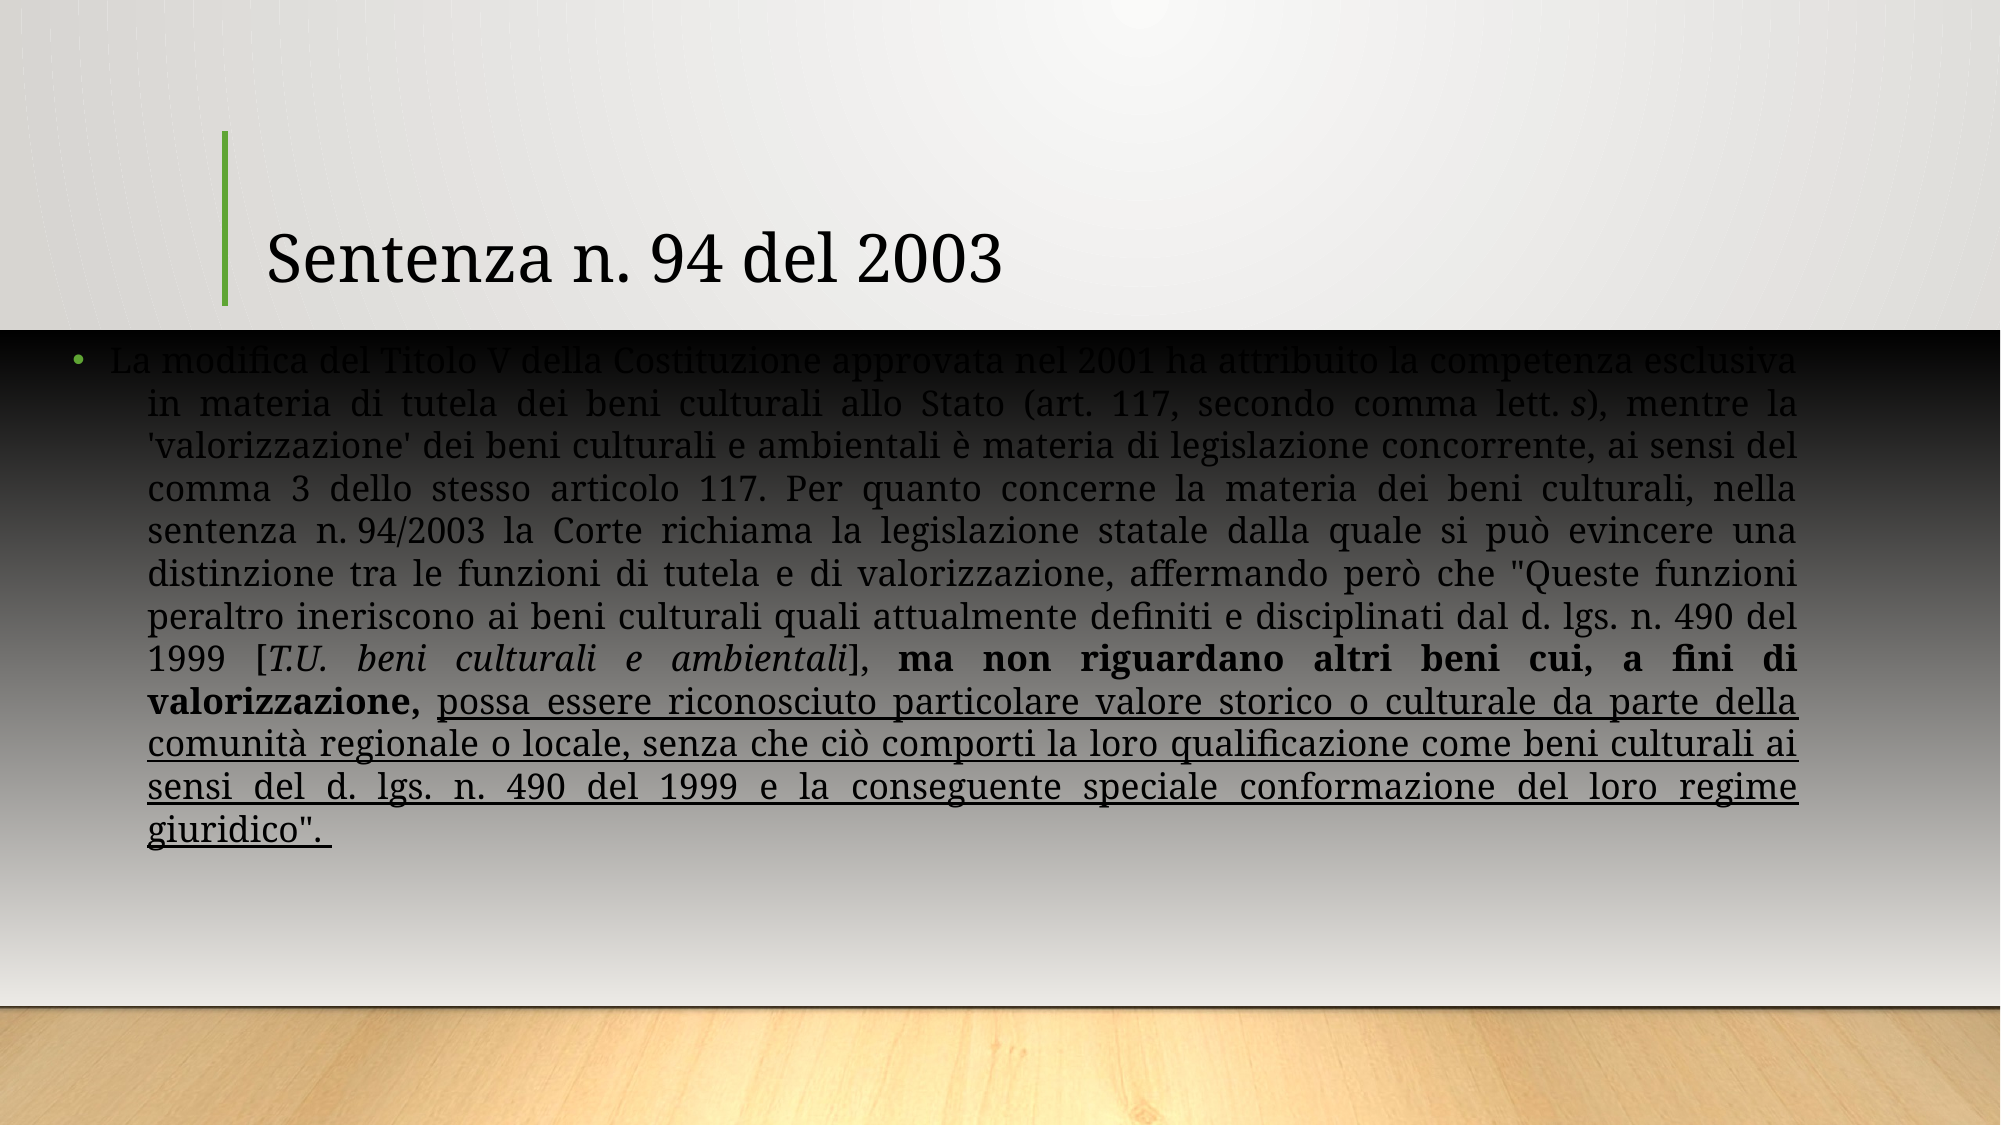

# Sentenza n. 94 del 2003
La modifica del Titolo V della Costituzione approvata nel 2001 ha attribuito la competenza esclusiva in materia di tutela dei beni culturali allo Stato (art. 117, secondo comma lett. s), mentre la 'valorizzazione' dei beni culturali e ambientali è materia di legislazione concorrente, ai sensi del comma 3 dello stesso articolo 117. Per quanto concerne la materia dei beni culturali, nella sentenza n. 94/2003 la Corte richiama la legislazione statale dalla quale si può evincere una distinzione tra le funzioni di tutela e di valorizzazione, affermando però che "Queste funzioni peraltro ineriscono ai beni culturali quali attualmente definiti e disciplinati dal d. lgs. n. 490 del 1999 [T.U. beni culturali e ambientali], ma non riguardano altri beni cui, a fini di valorizzazione, possa essere riconosciuto particolare valore storico o culturale da parte della comunità regionale o locale, senza che ciò comporti la loro qualificazione come beni culturali ai sensi del d. lgs. n. 490 del 1999 e la conseguente speciale conformazione del loro regime giuridico".